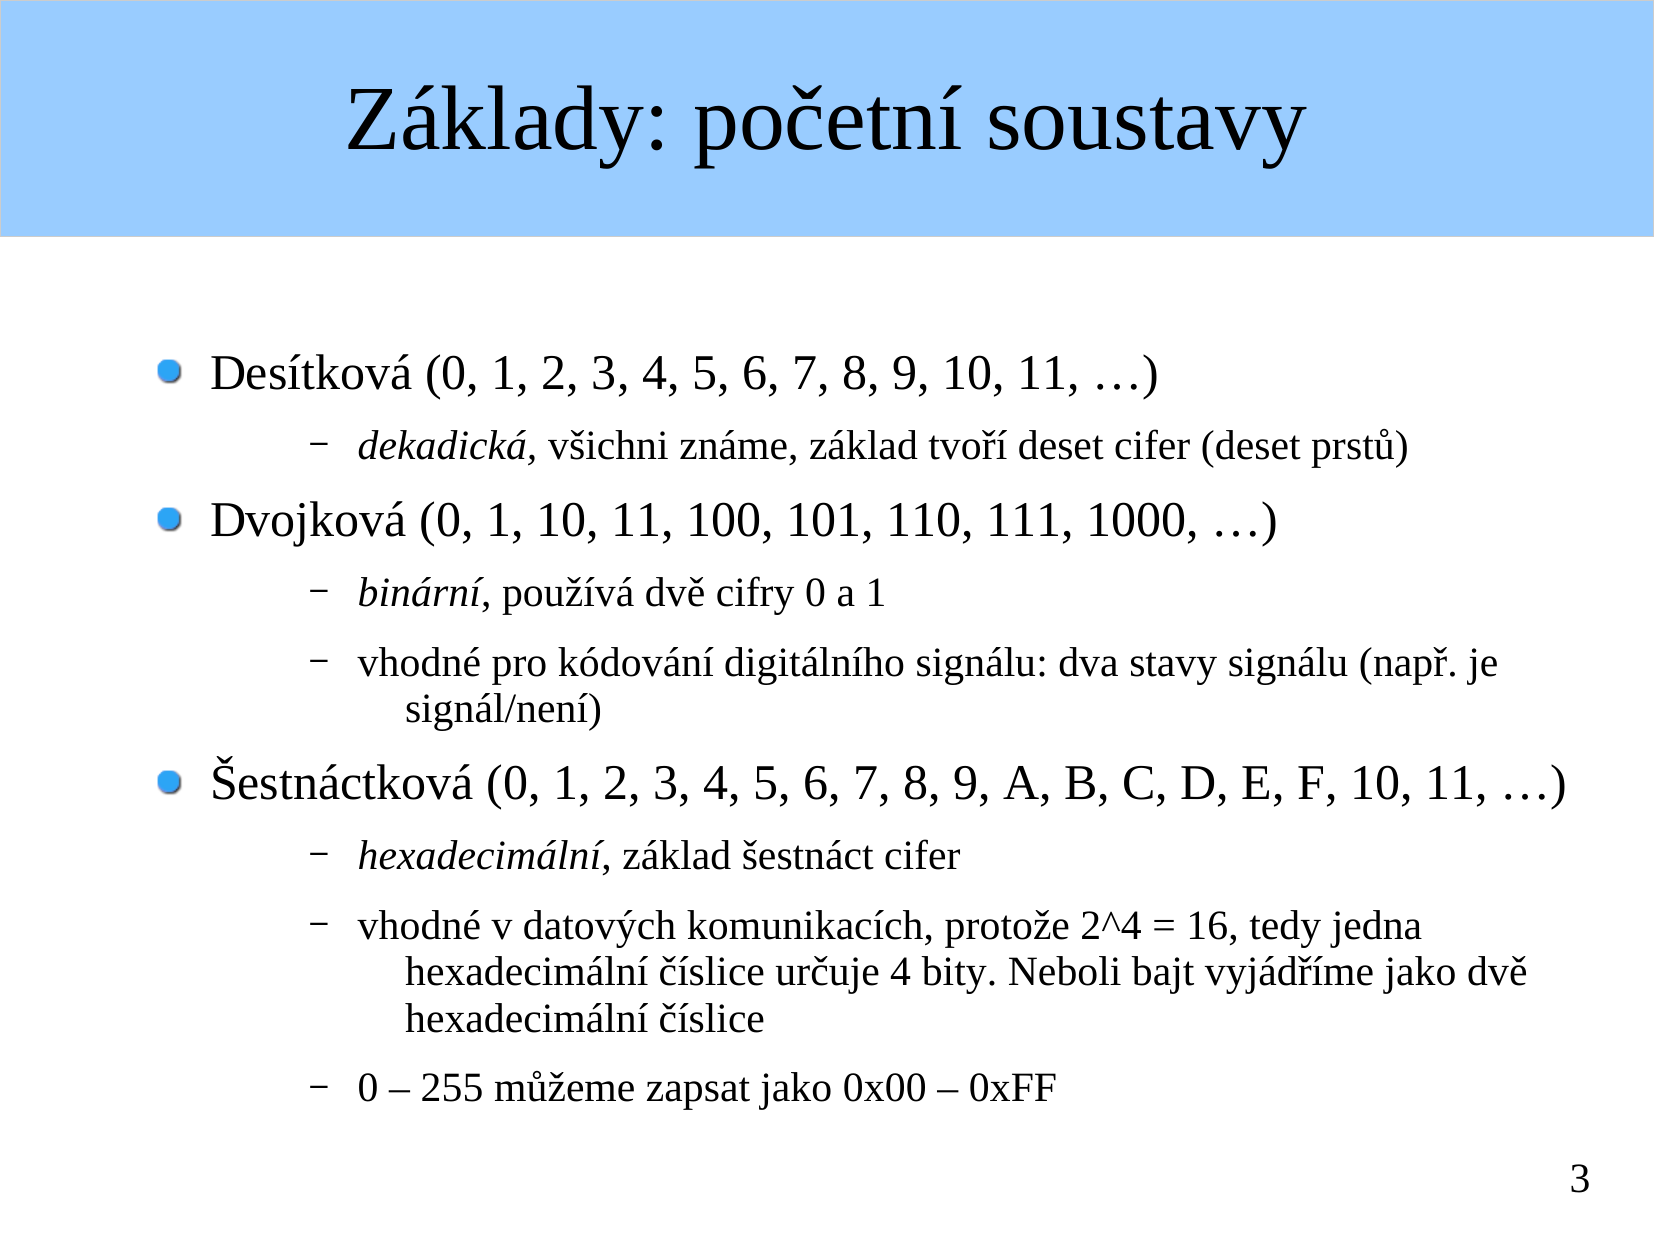

# Základy: početní soustavy
Desítková (0, 1, 2, 3, 4, 5, 6, 7, 8, 9, 10, 11, …)
dekadická, všichni známe, základ tvoří deset cifer (deset prstů)
Dvojková (0, 1, 10, 11, 100, 101, 110, 111, 1000, …)
binární, používá dvě cifry 0 a 1
vhodné pro kódování digitálního signálu: dva stavy signálu (např. je signál/není)
Šestnáctková (0, 1, 2, 3, 4, 5, 6, 7, 8, 9, A, B, C, D, E, F, 10, 11, …)
hexadecimální, základ šestnáct cifer
vhodné v datových komunikacích, protože 2^4 = 16, tedy jedna hexadecimální číslice určuje 4 bity. Neboli bajt vyjádříme jako dvě hexadecimální číslice
0 – 255 můžeme zapsat jako 0x00 – 0xFF